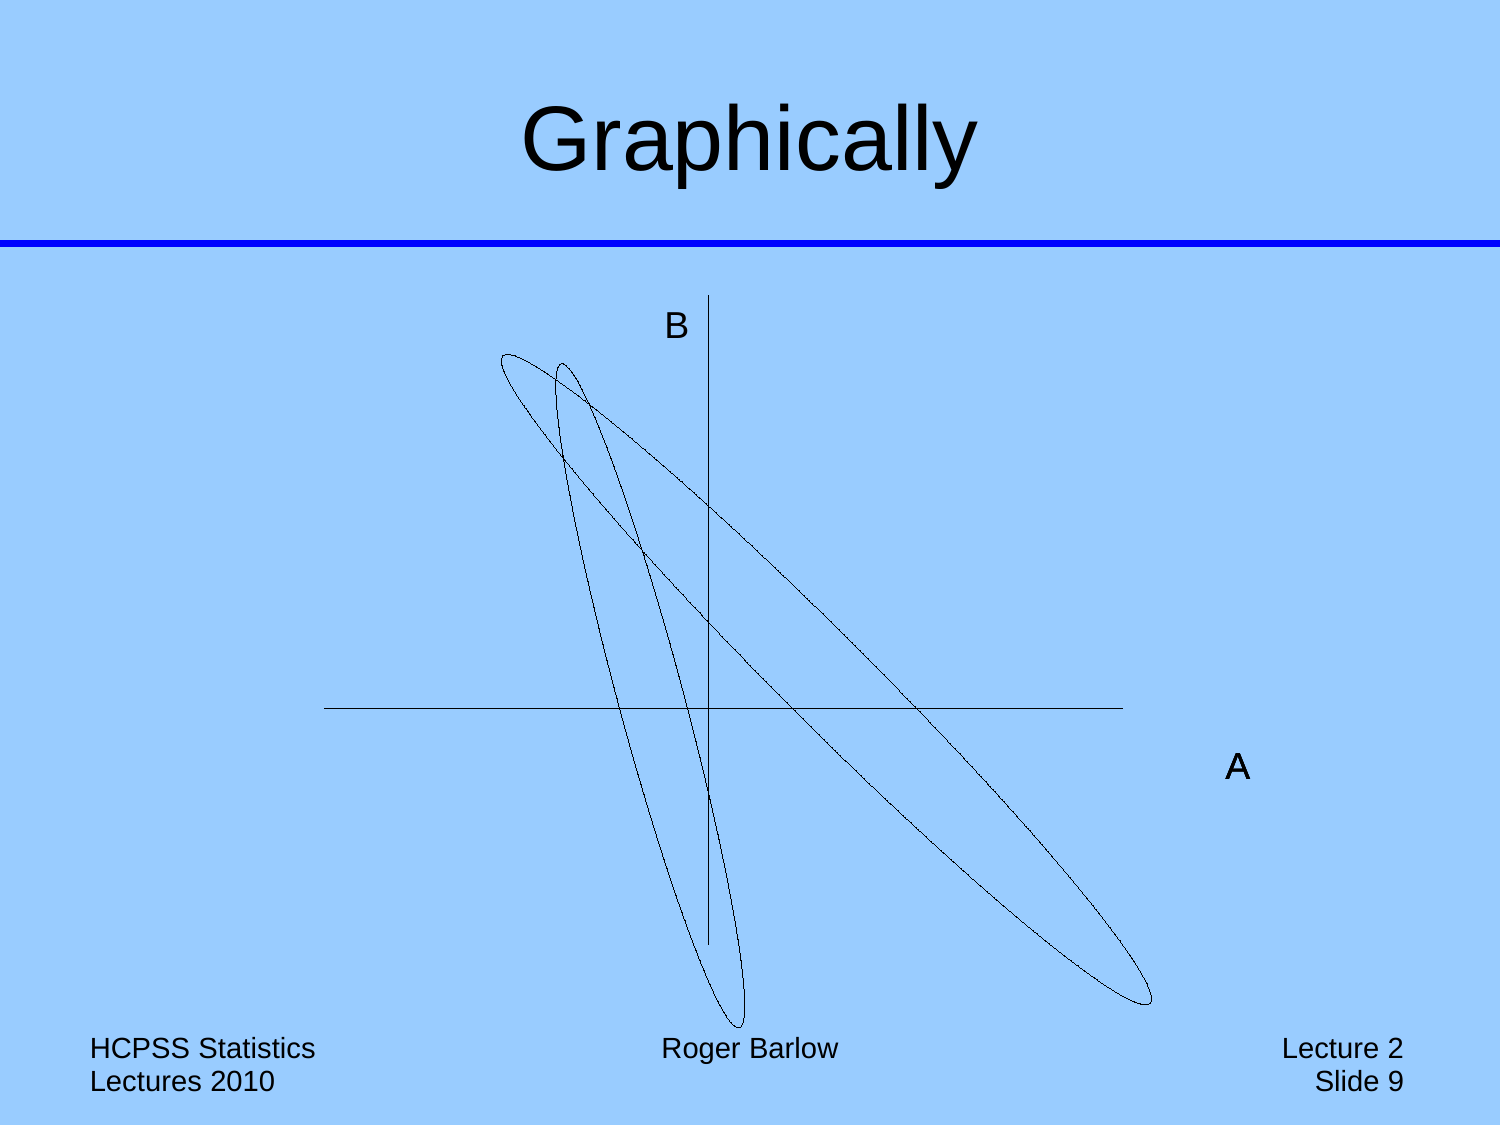

# Graphically
B
A
A
A
9